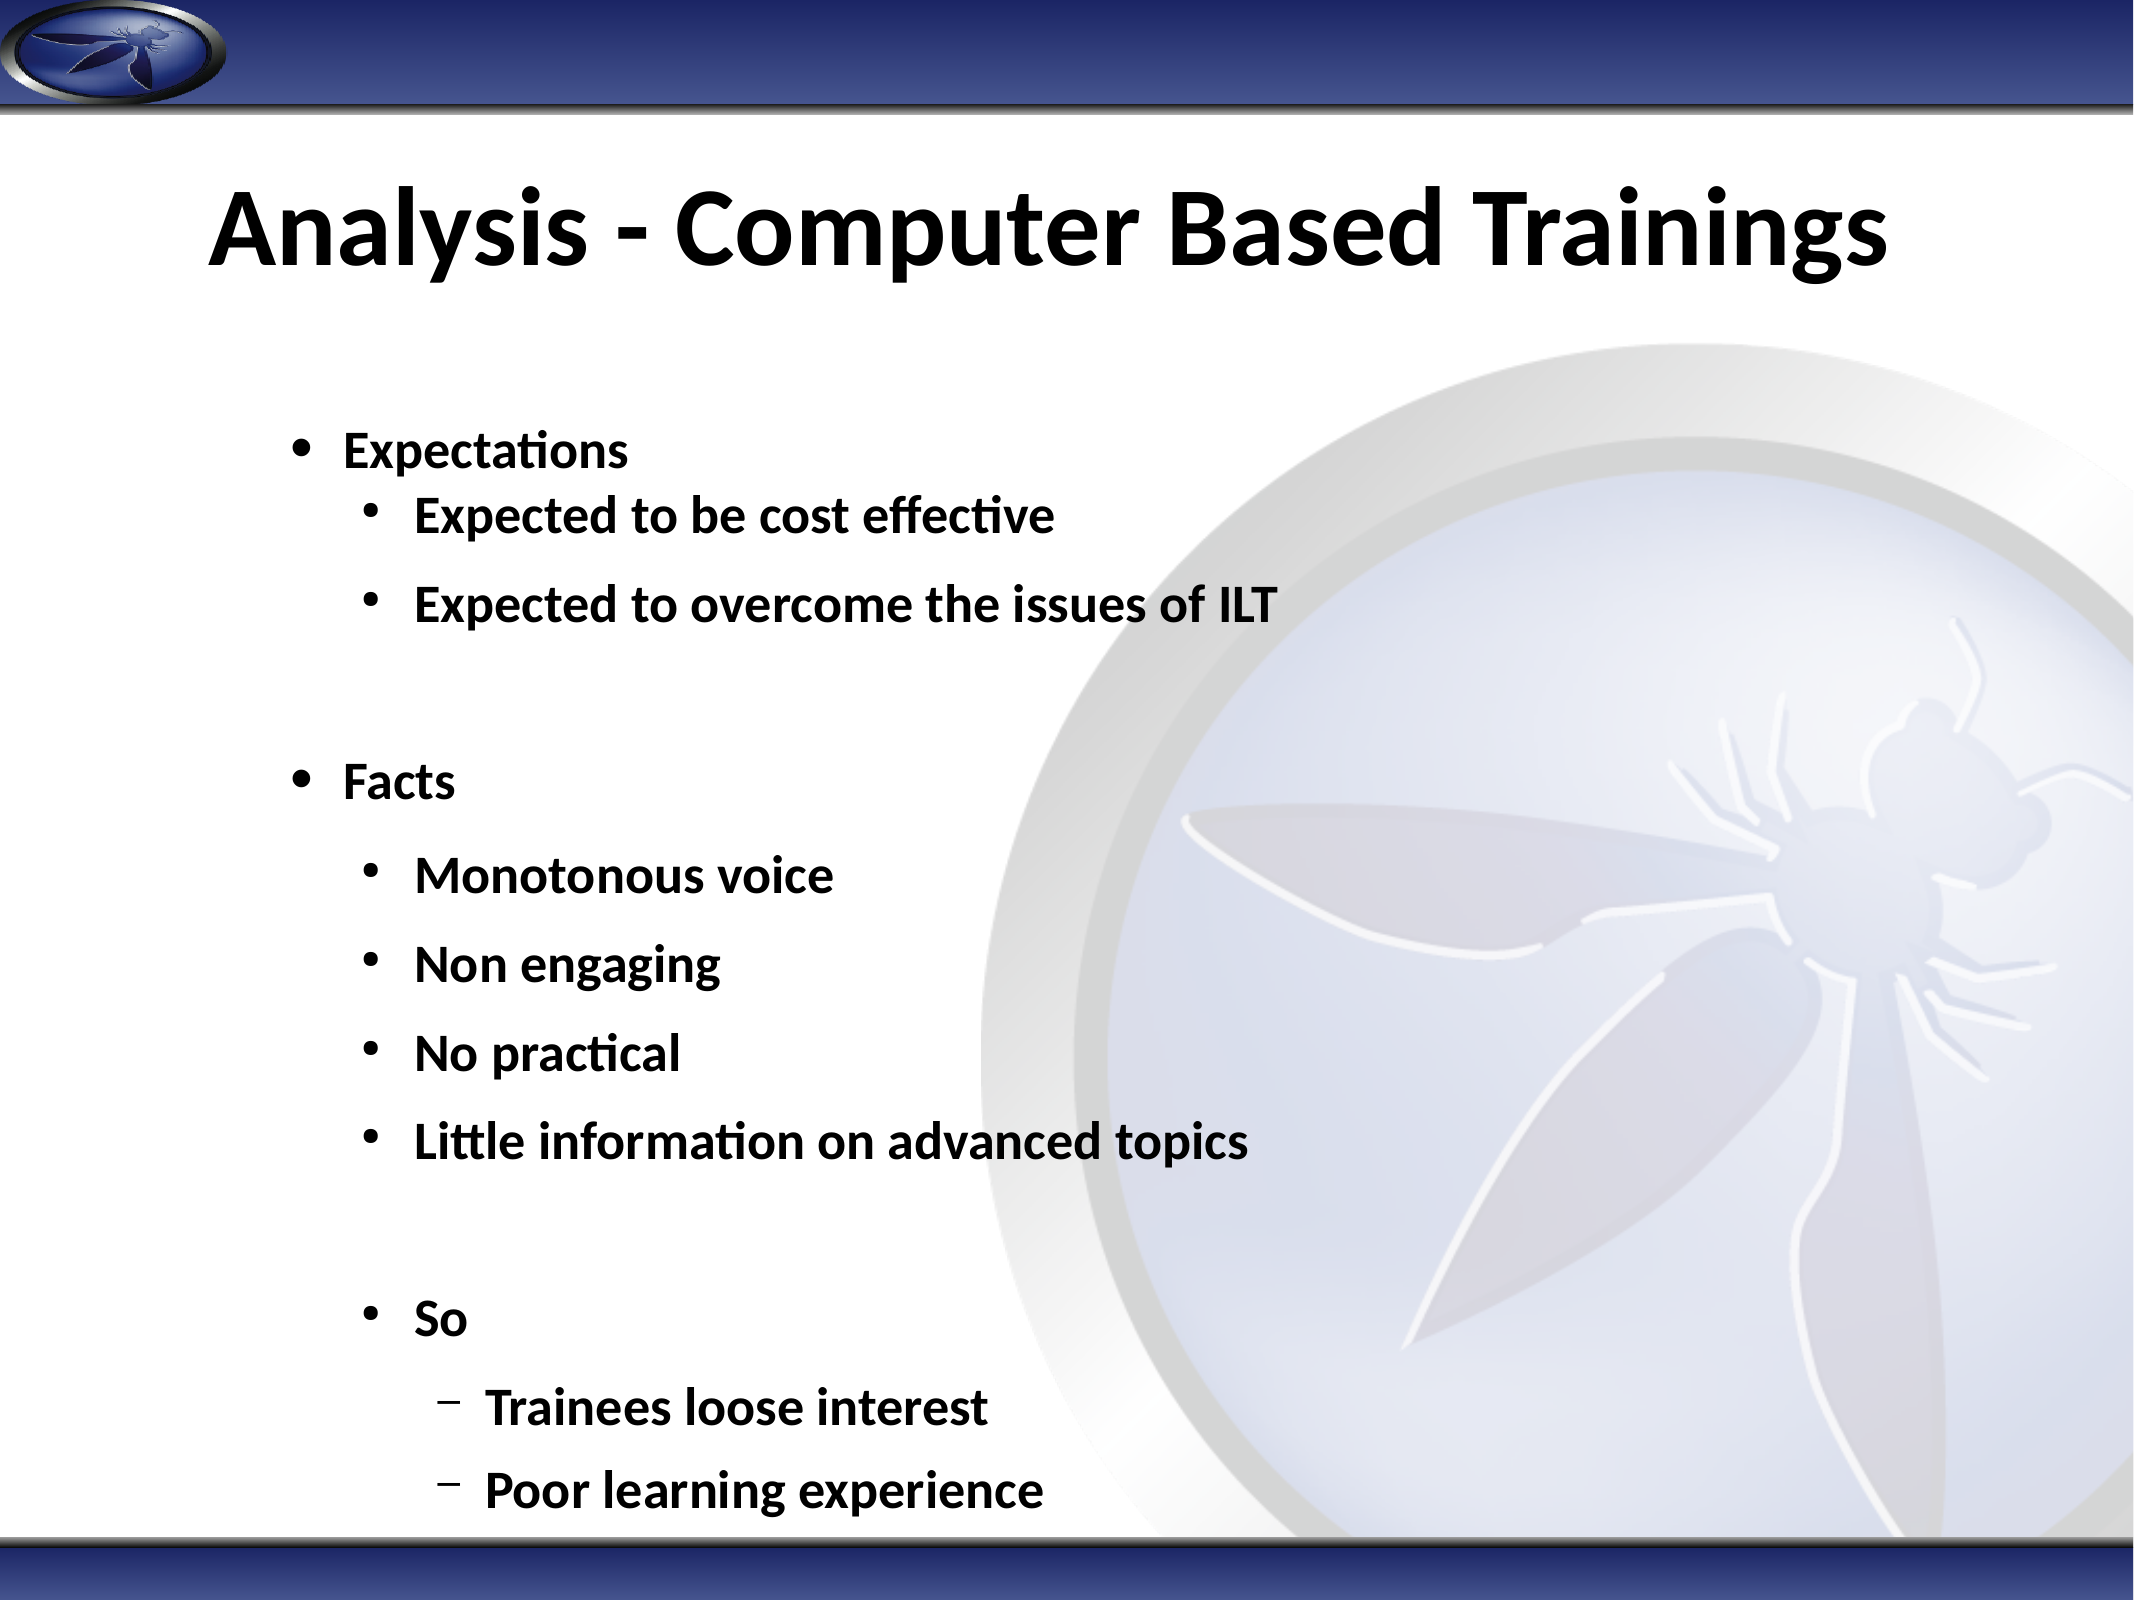

# Analysis - Computer Based Trainings
Expectations
Expected to be cost effective
Expected to overcome the issues of ILT
Facts
Monotonous voice
Non engaging
No practical
Little information on advanced topics
So
Trainees loose interest
Poor learning experience